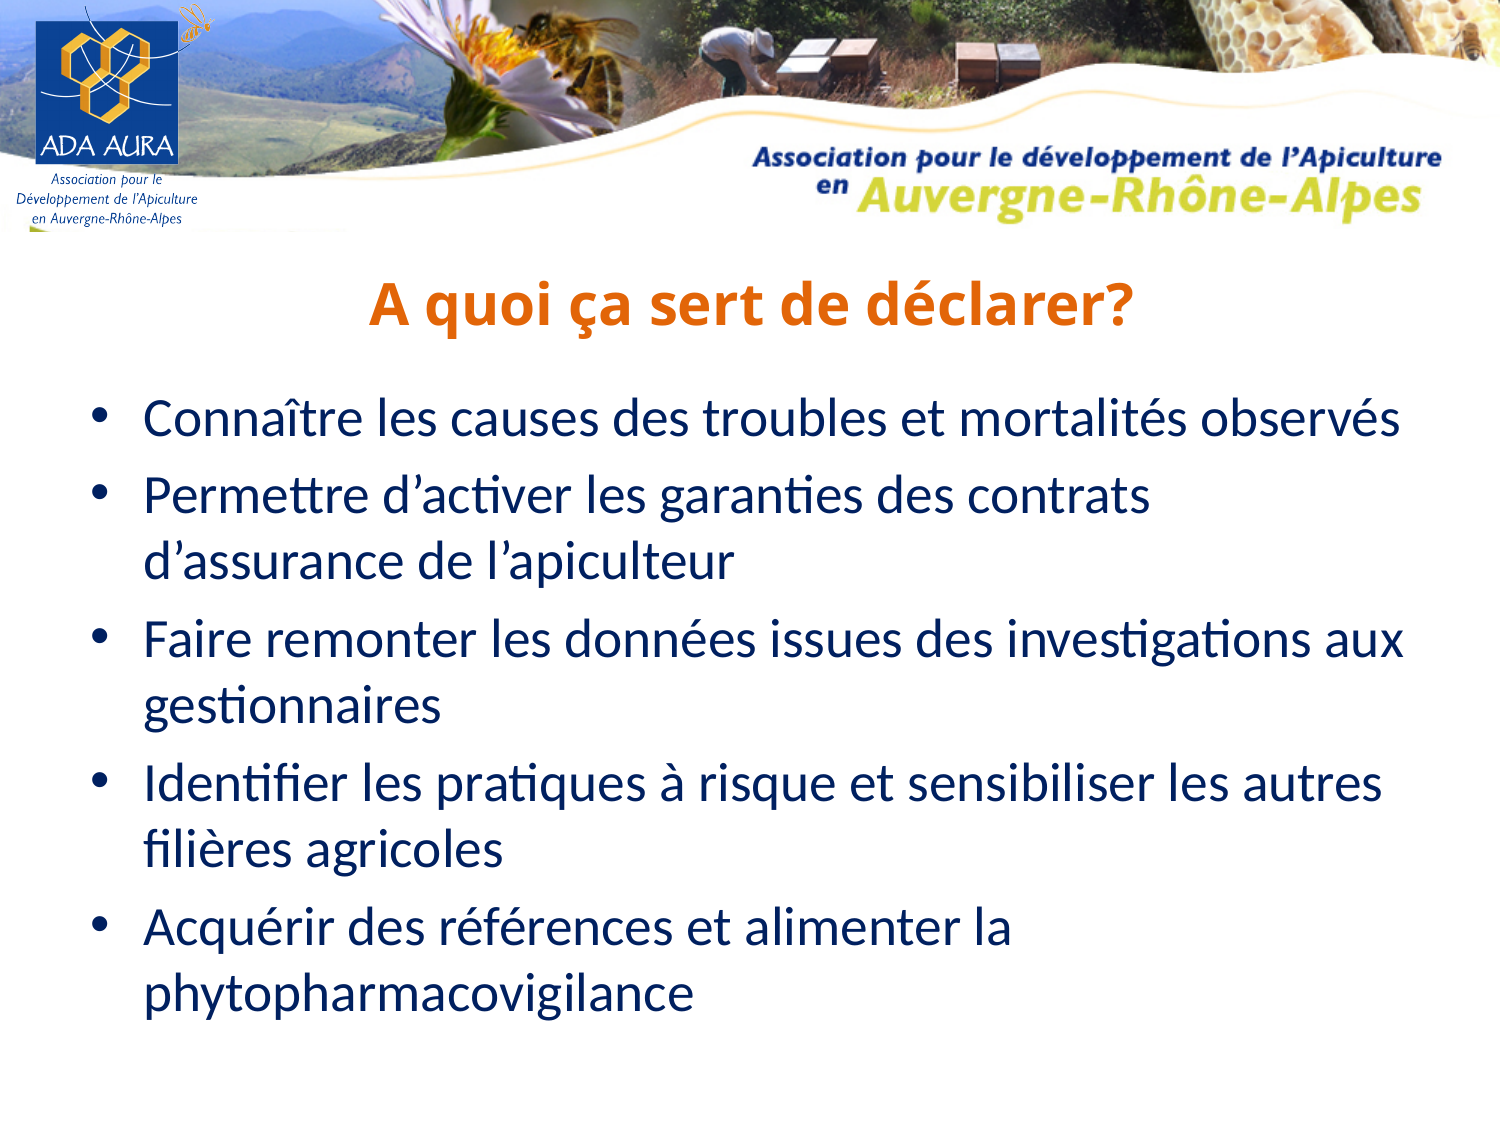

# A quoi ça sert de déclarer?
Connaître les causes des troubles et mortalités observés
Permettre d’activer les garanties des contrats d’assurance de l’apiculteur
Faire remonter les données issues des investigations aux gestionnaires
Identifier les pratiques à risque et sensibiliser les autres filières agricoles
Acquérir des références et alimenter la phytopharmacovigilance